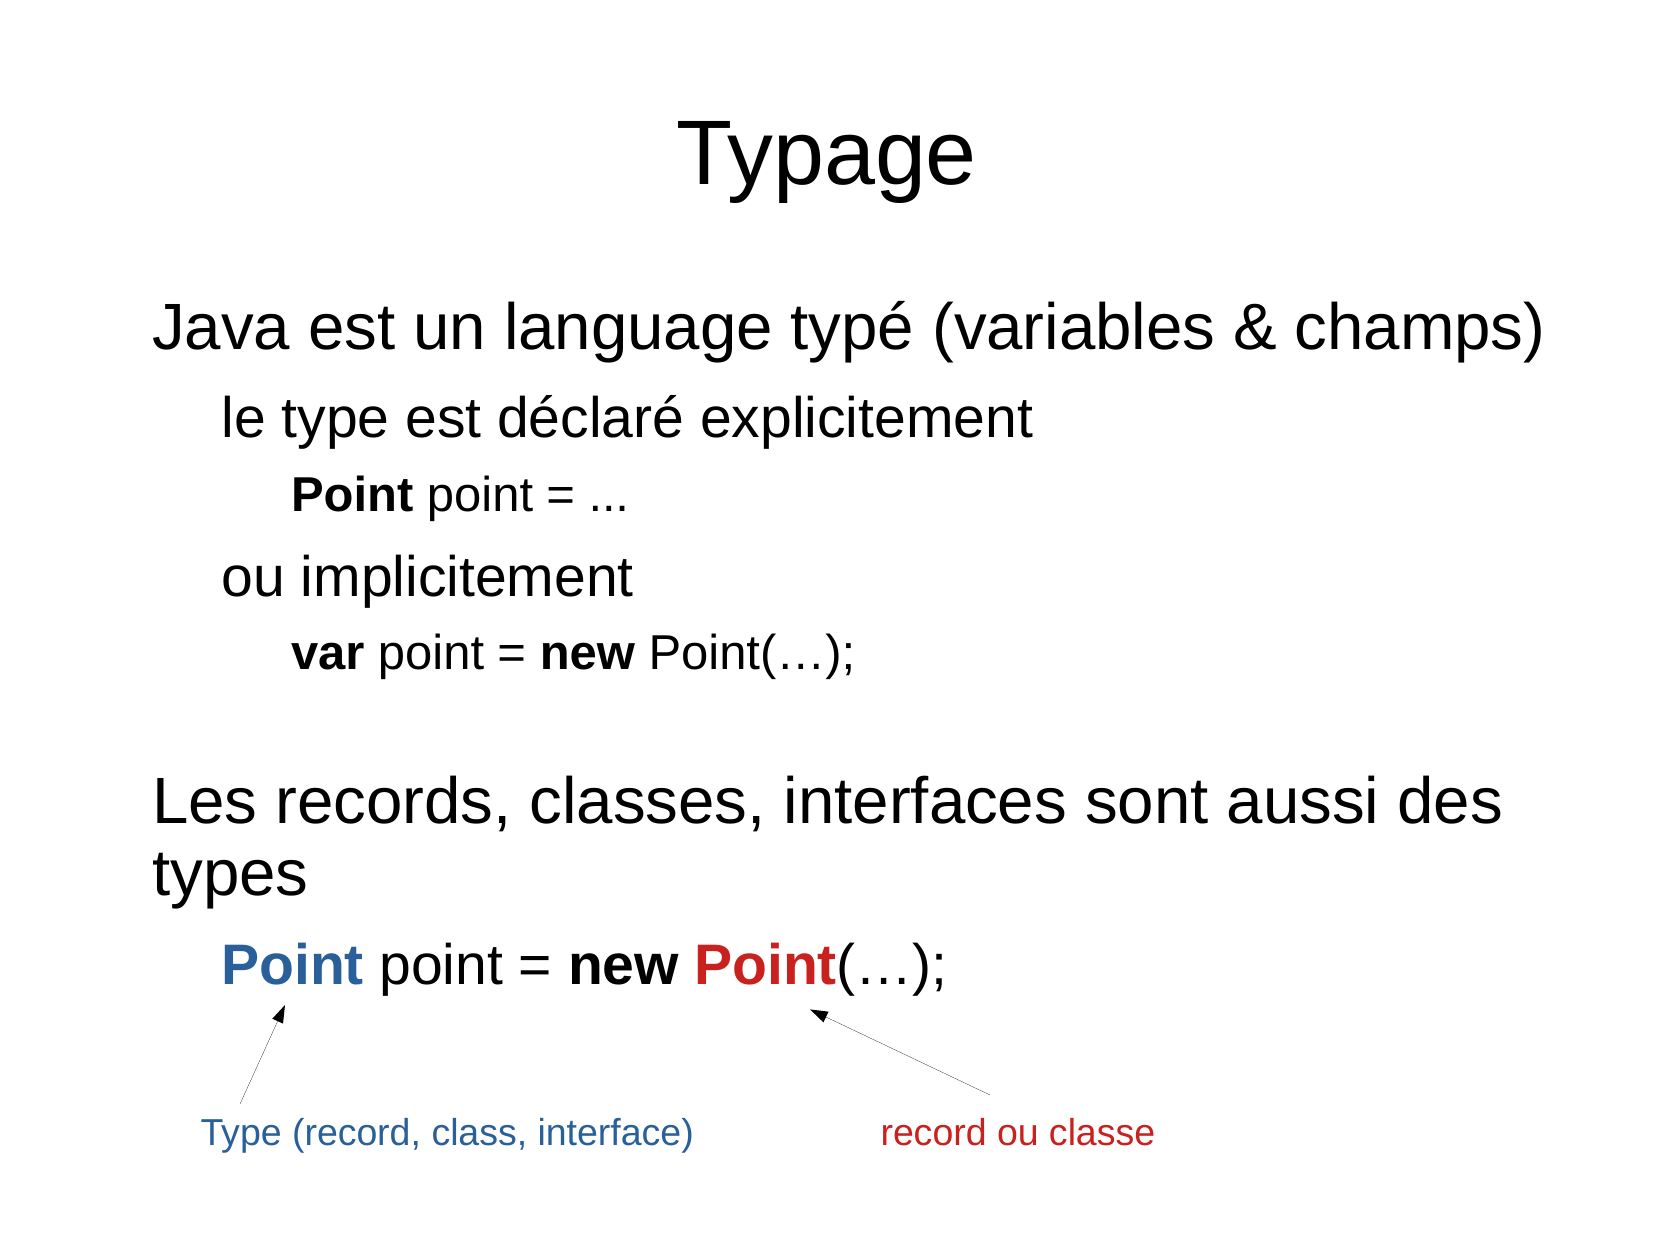

# Typage
Java est un language typé (variables & champs)
le type est déclaré explicitement
Point point = ...
ou implicitement
var point = new Point(…);
Les records, classes, interfaces sont aussi des types
Point point = new Point(…);
Type (record, class, interface)
record ou classe